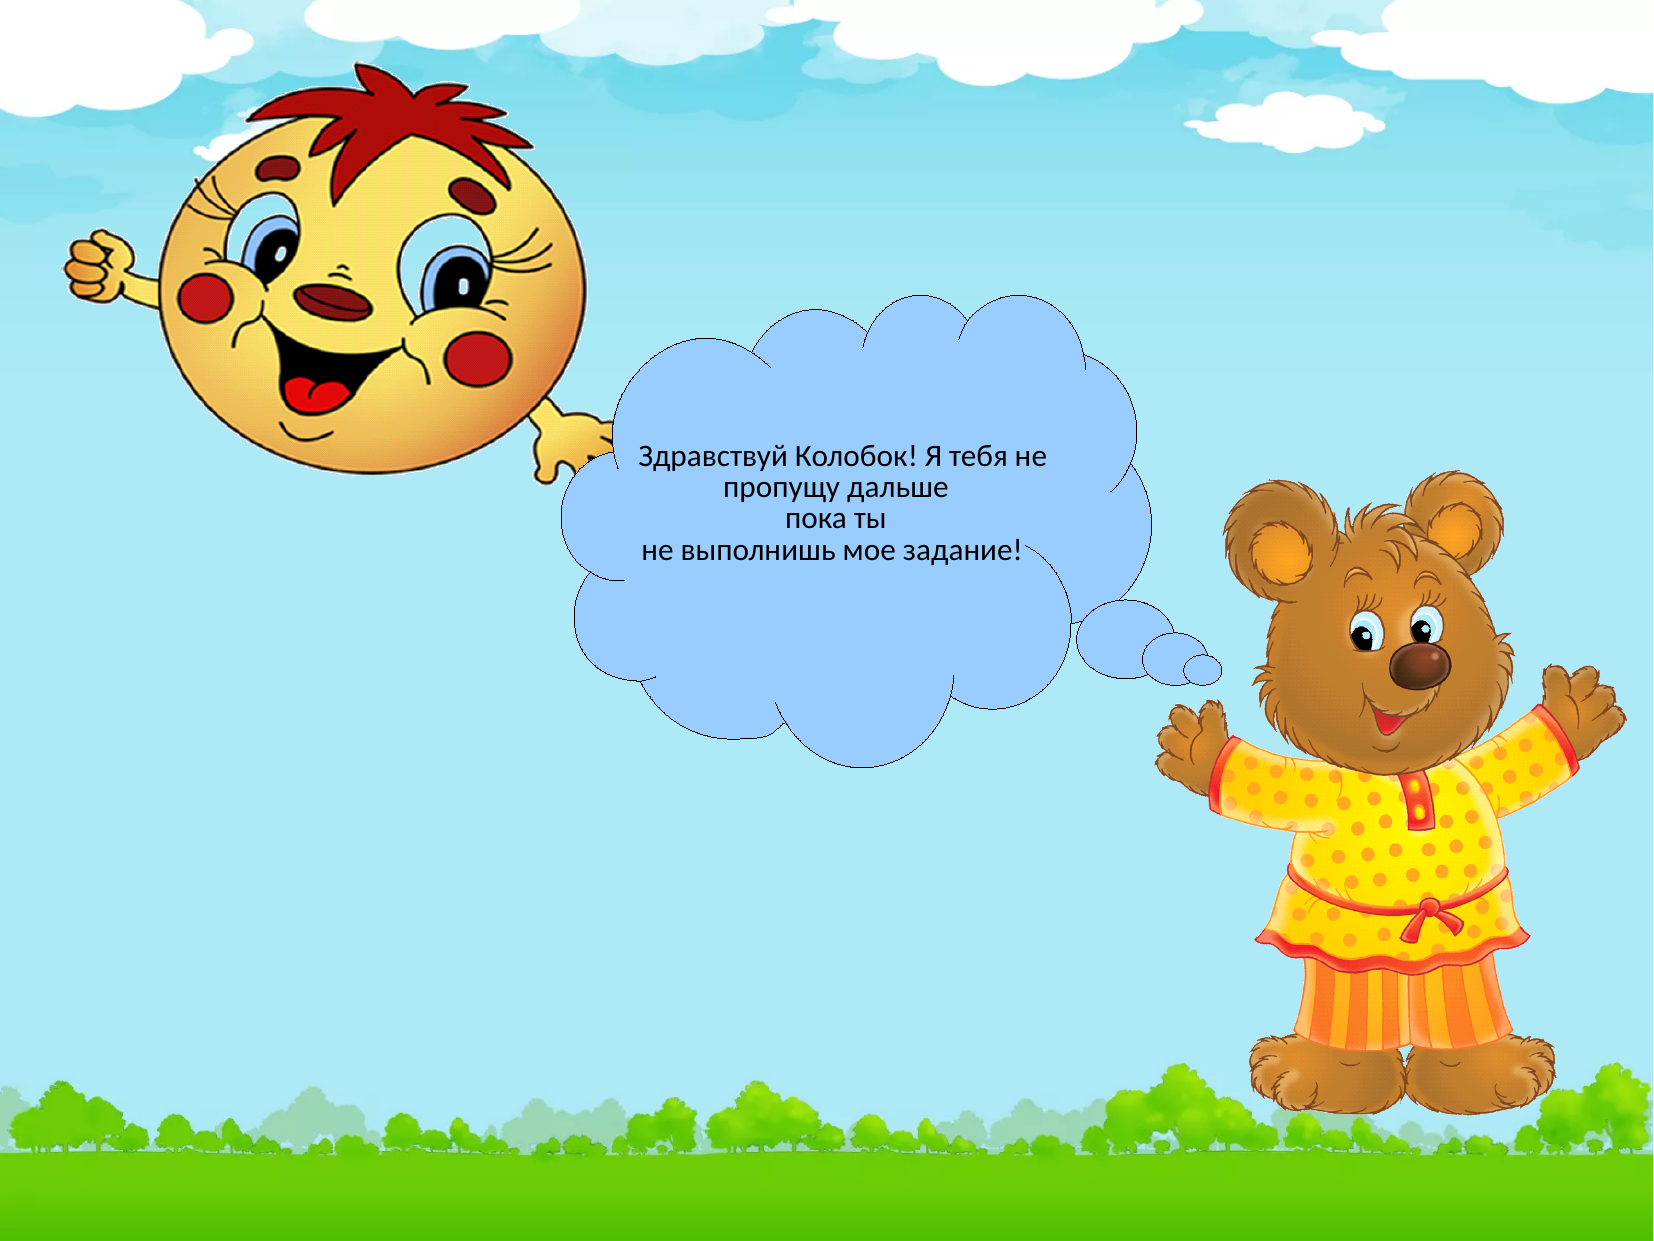

Здравствуй Колобок! Я тебя не
пропущу дальше
 пока ты
не выполнишь мое задание!